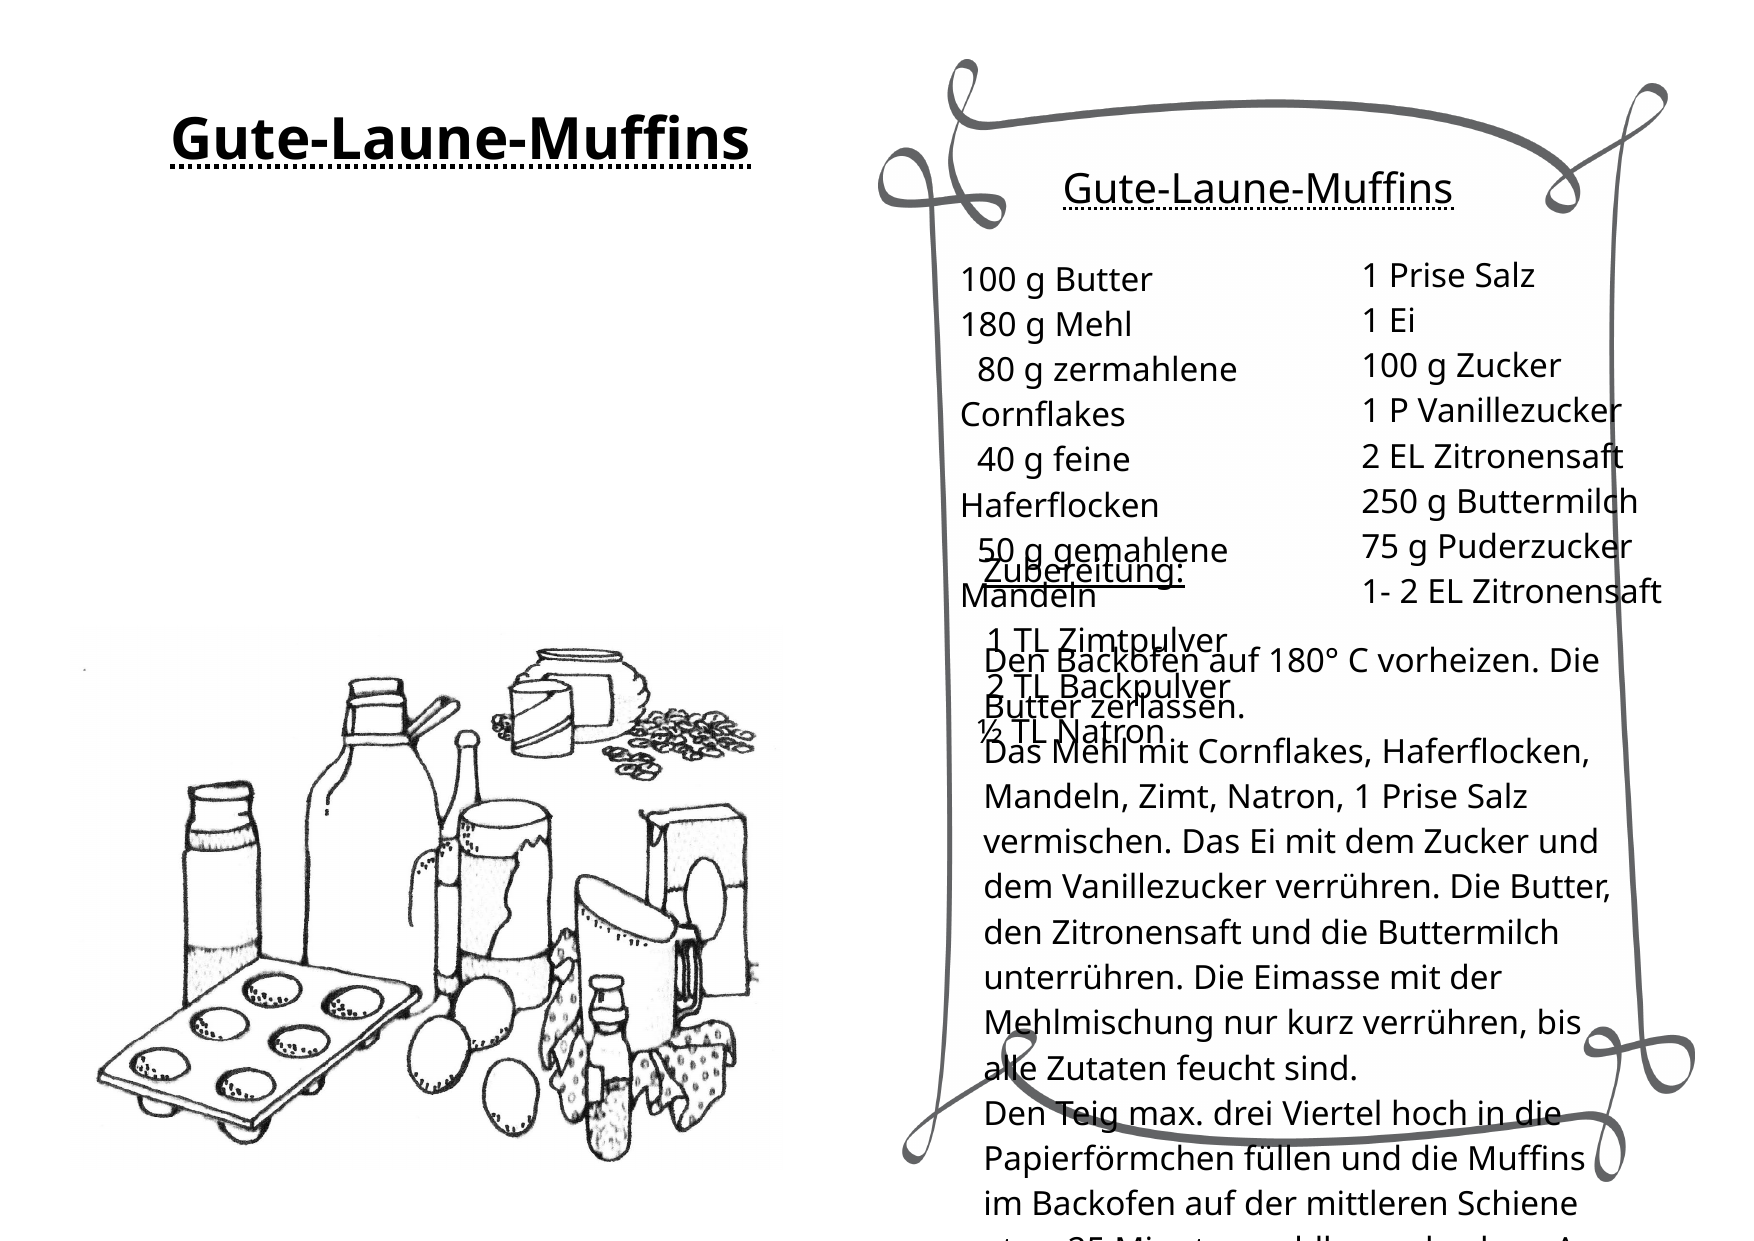

Gute-Laune-Muffins
Gute-Laune-Muffins
1 Prise Salz
1 Ei
100 g Zucker
1 P Vanillezucker
2 EL Zitronensaft
250 g Buttermilch
75 g Puderzucker
1- 2 EL Zitronensaft
100 g Butter
180 g Mehl
 80 g zermahlene Cornflakes
 40 g feine Haferflocken
 50 g gemahlene Mandeln
 1 TL Zimtpulver
 2 TL Backpulver
 ½ TL Natron
Zubereitung:
Den Backofen auf 180° C vorheizen. Die Butter zerlassen.
Das Mehl mit Cornflakes, Haferflocken, Mandeln, Zimt, Natron, 1 Prise Salz vermischen. Das Ei mit dem Zucker und dem Vanillezucker verrühren. Die Butter, den Zitronensaft und die Buttermilch unterrühren. Die Eimasse mit der Mehlmischung nur kurz verrühren, bis alle Zutaten feucht sind.
Den Teig max. drei Viertel hoch in die Papierförmchen füllen und die Muffins im Backofen auf der mittleren Schiene etwa 25 Minuten goldbraun backen. Aus dem Backofen nehmen und etwa 5 Minuten ruhen und abkühlen lassen.
Den Puderzucker mit dem Zitronensaft zu einem dicklichen
 Guss verrühren. Die Muffins damit verzieren und
 ein paar Haferflocken oben drüber streuen.